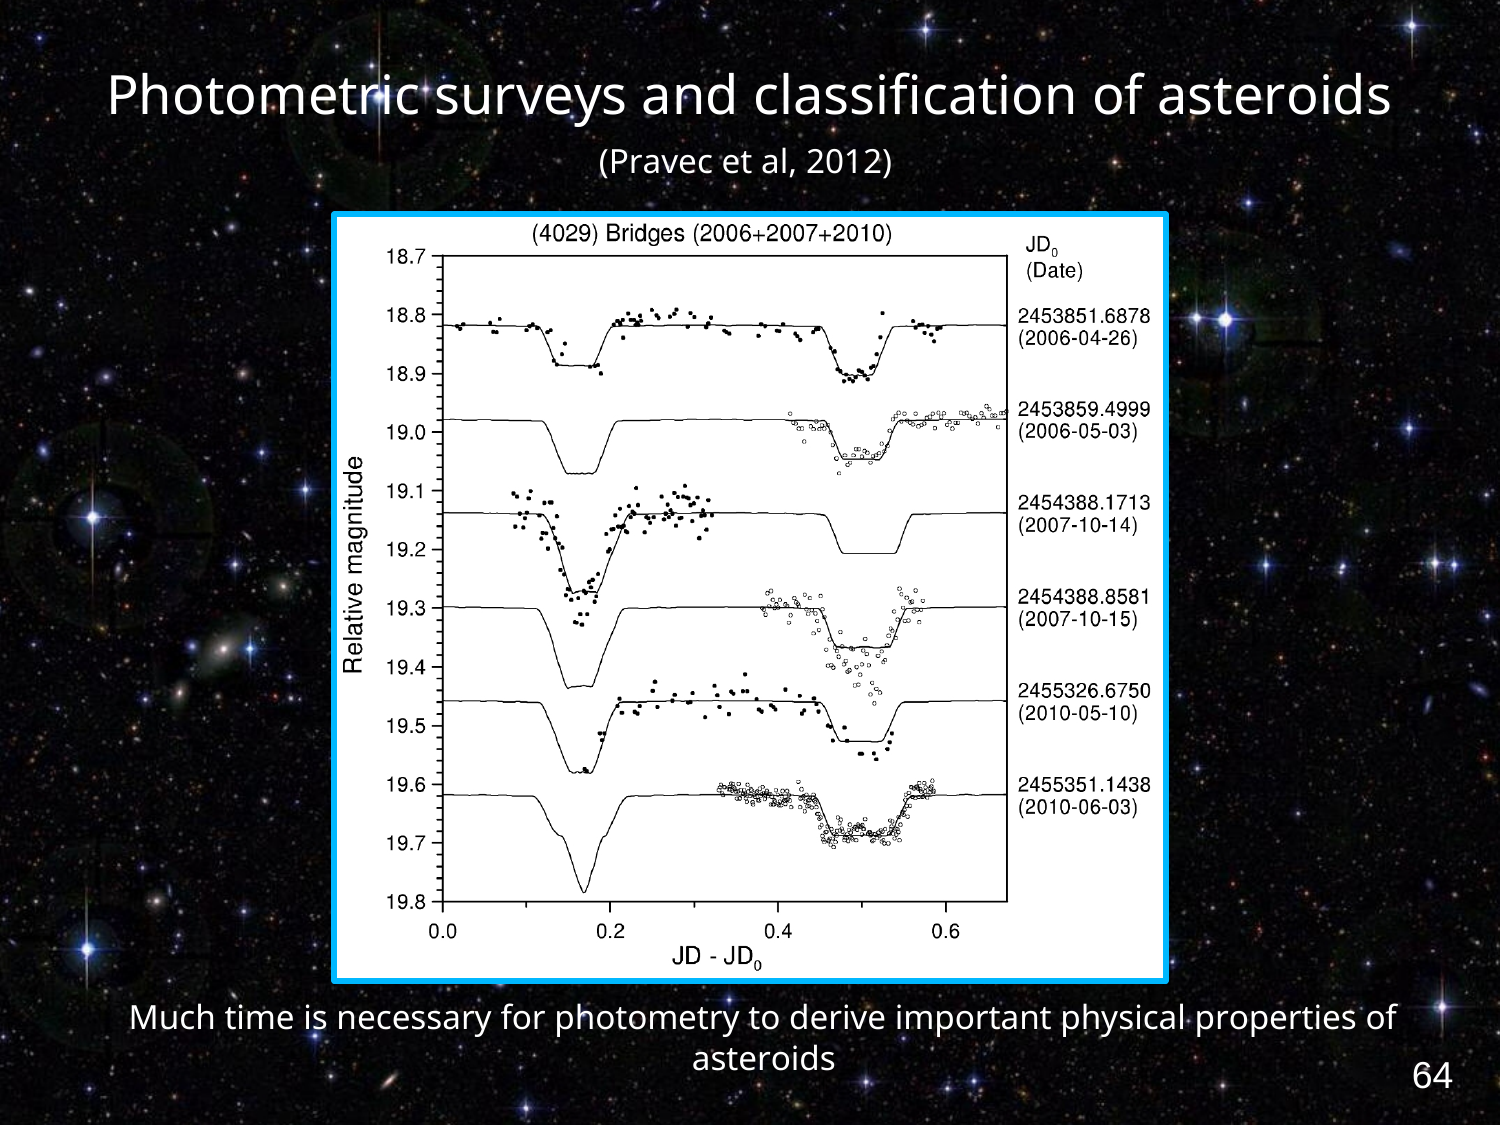

Photometric surveys and classification of asteroids
(Pravec et al, 2012)
Much time is necessary for photometry to derive important physical properties of asteroids
64